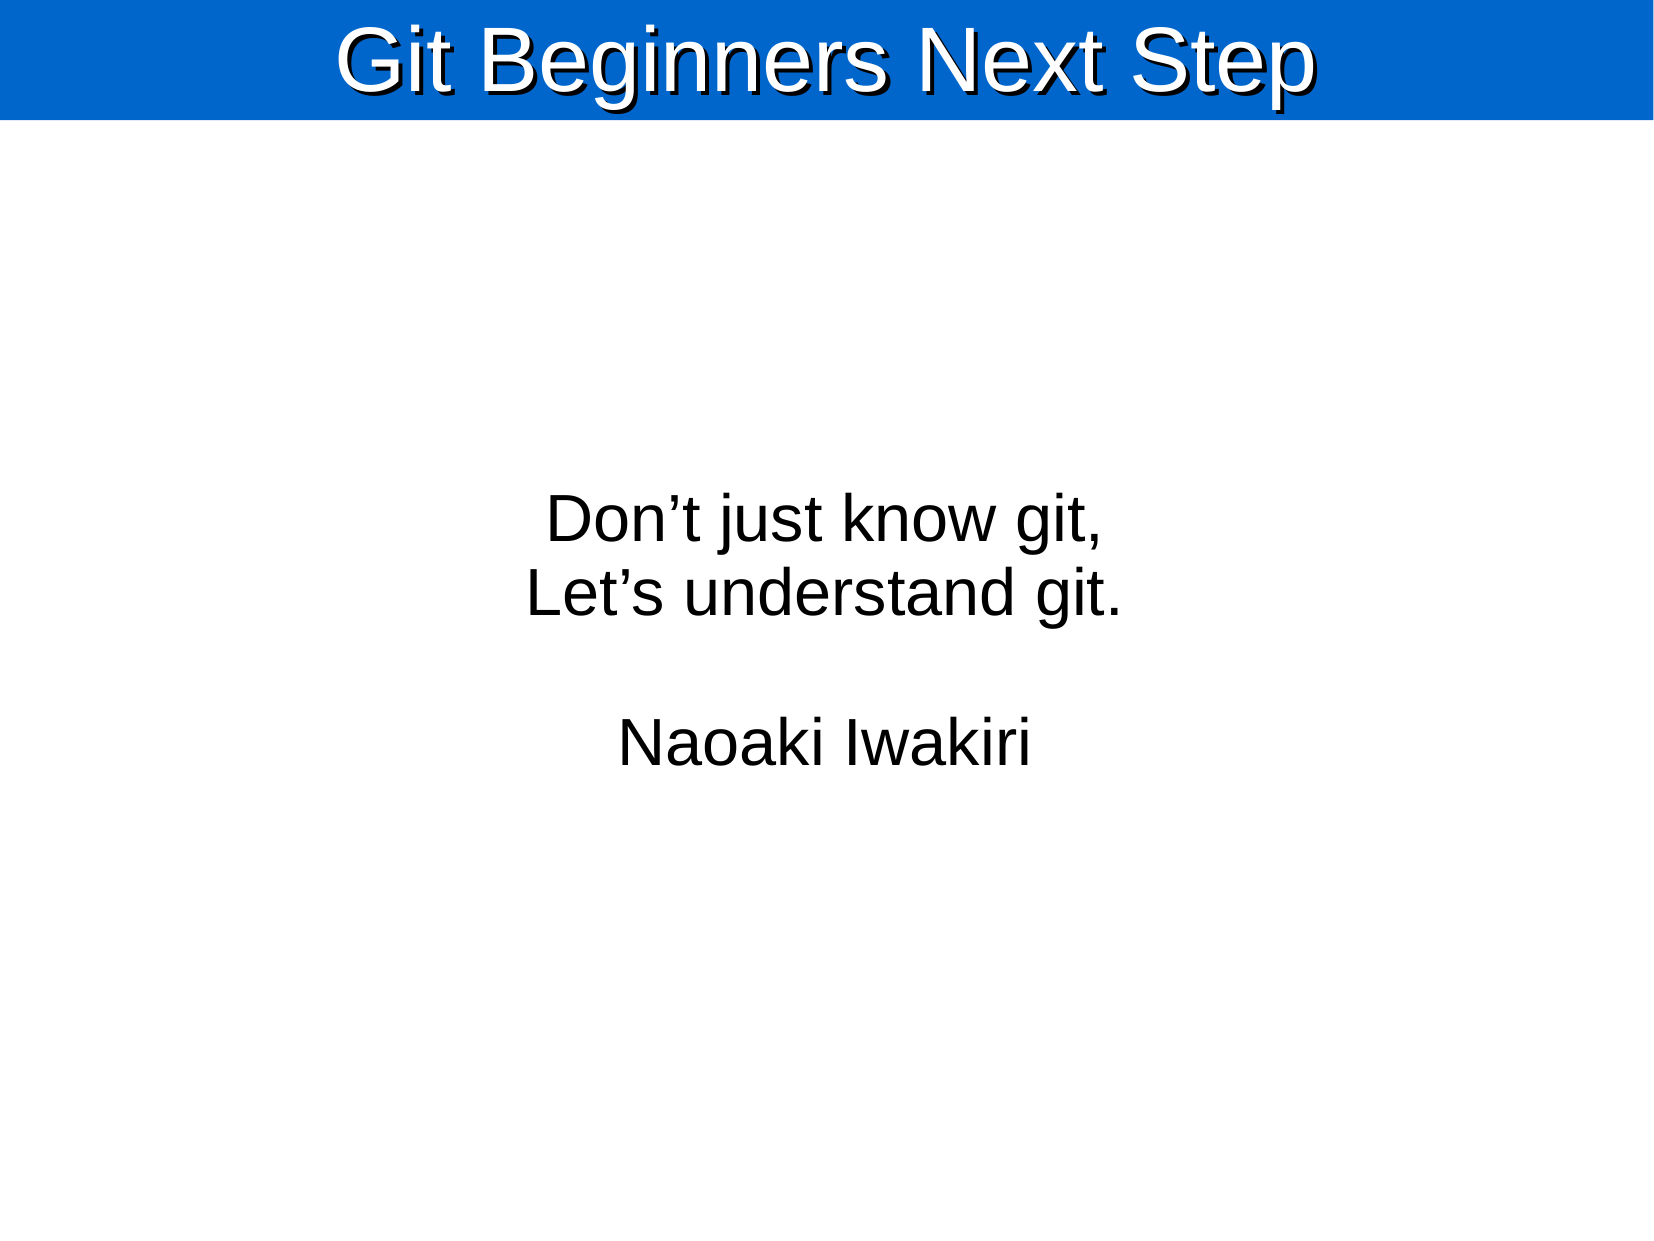

# Git Beginners Next Step
Don’t just know git,
Let’s understand git.
Naoaki Iwakiri